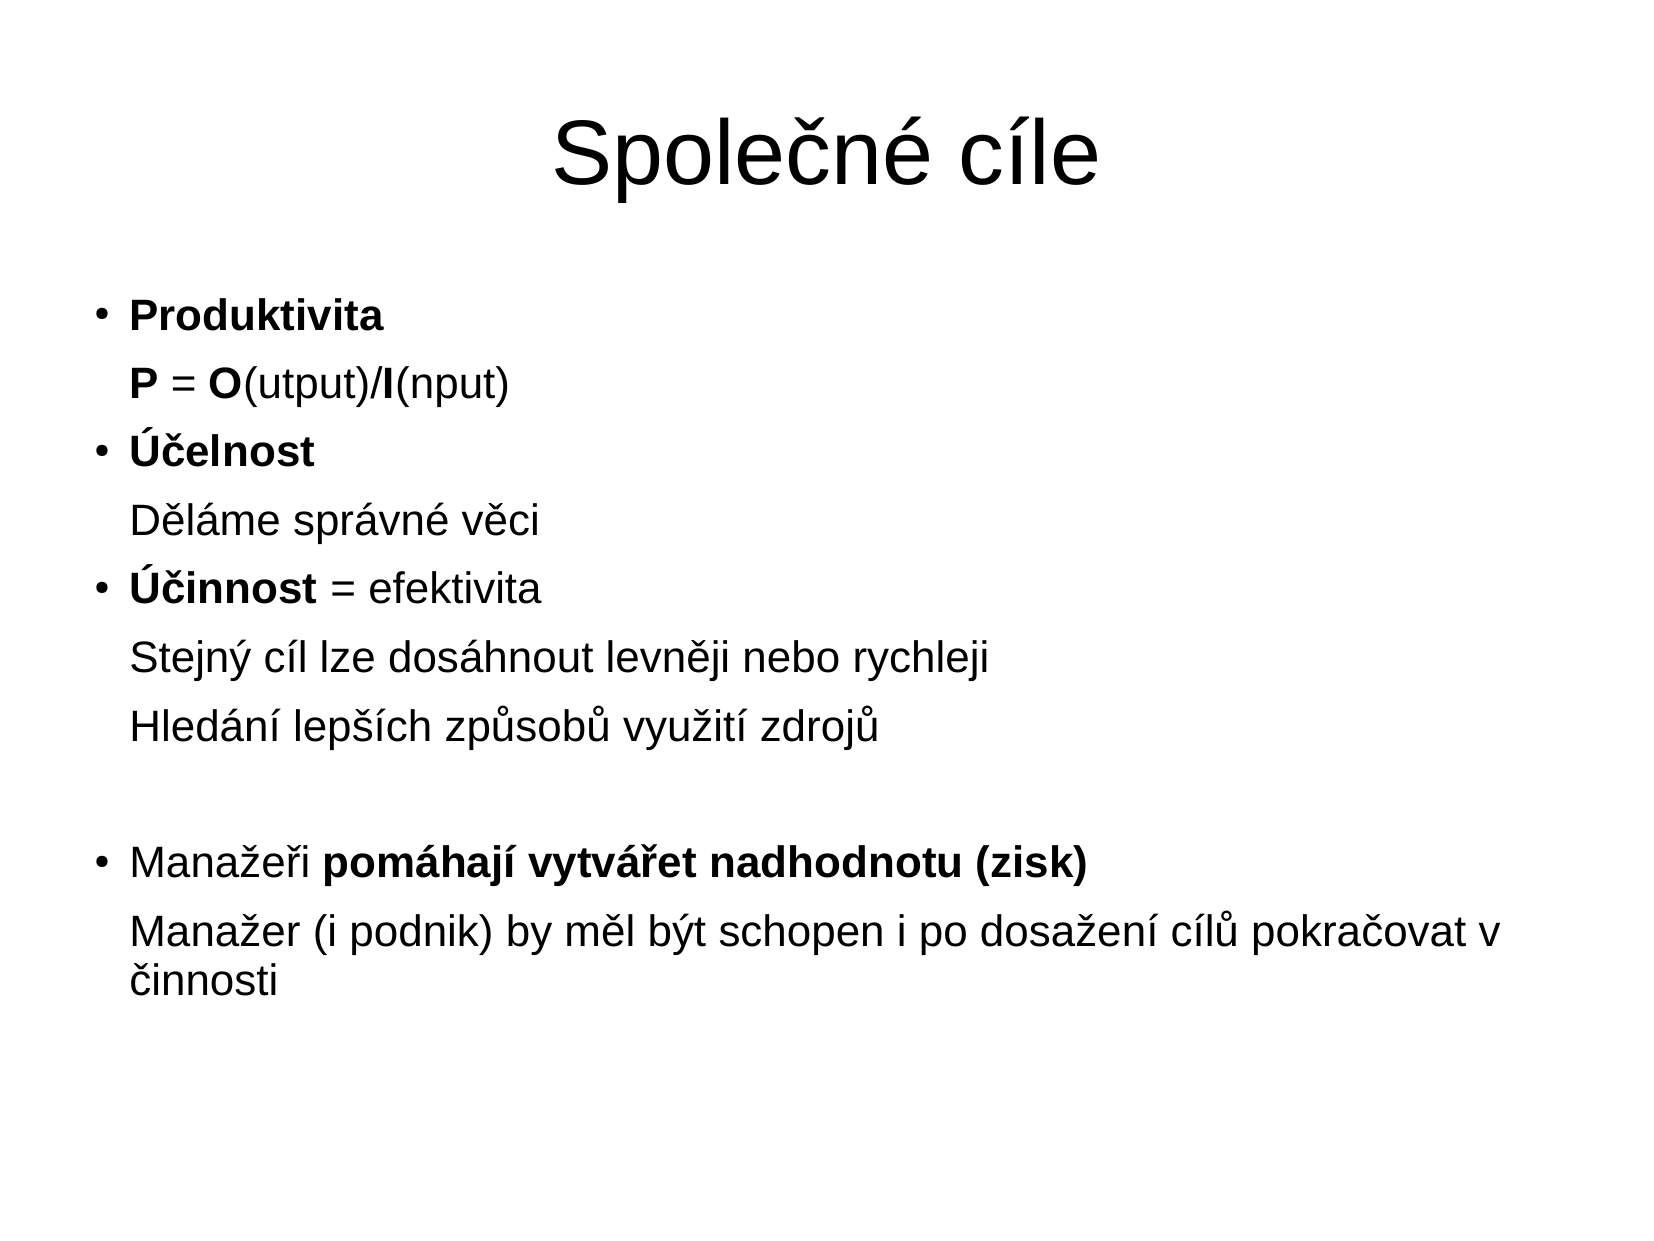

# Společné cíle
Produktivita
P = O(utput)/I(nput)
Účelnost
Děláme správné věci
Účinnost = efektivita
Stejný cíl lze dosáhnout levněji nebo rychleji
Hledání lepších způsobů využití zdrojů
Manažeři pomáhají vytvářet nadhodnotu (zisk)
Manažer (i podnik) by měl být schopen i po dosažení cílů pokračovat v činnosti